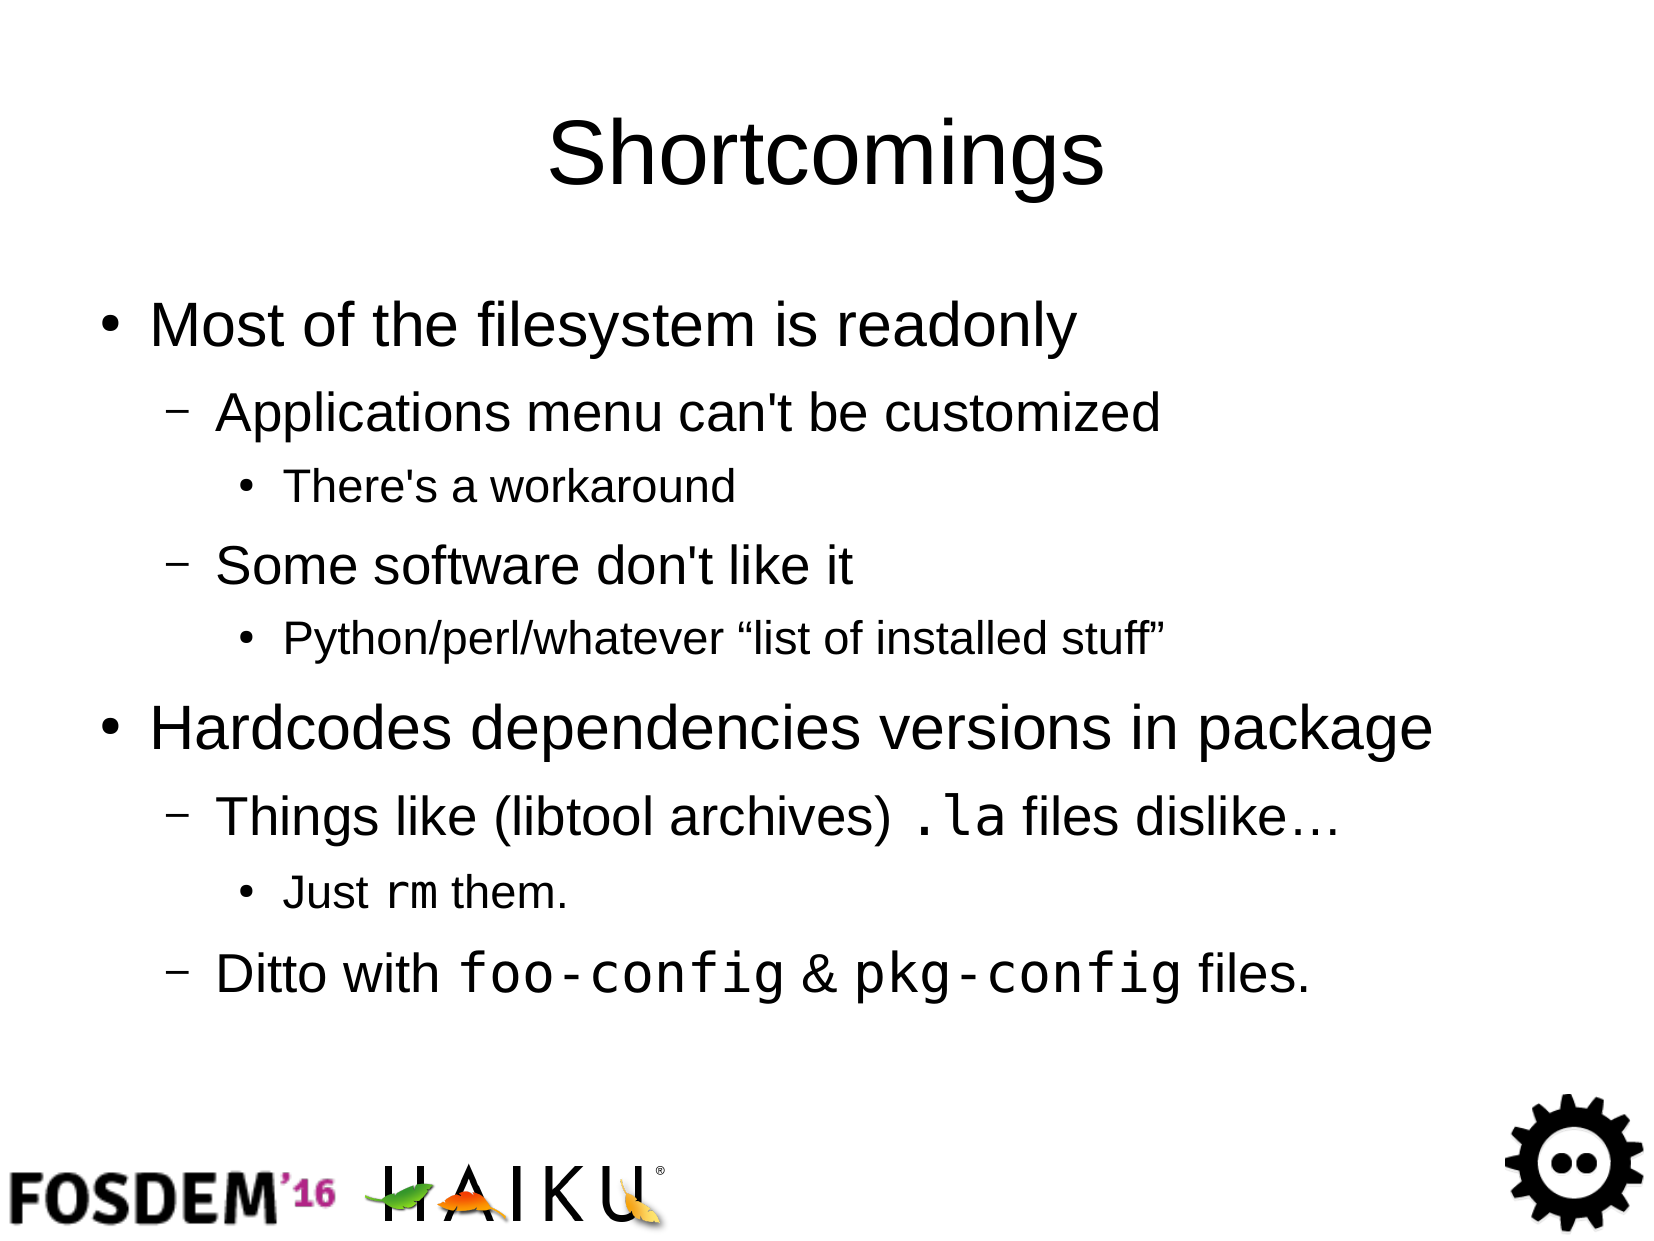

# Shortcomings
Most of the filesystem is readonly
Applications menu can't be customized
There's a workaround
Some software don't like it
Python/perl/whatever “list of installed stuff”
Hardcodes dependencies versions in package
Things like (libtool archives) .la files dislike…
Just rm them.
Ditto with foo-config & pkg-config files.